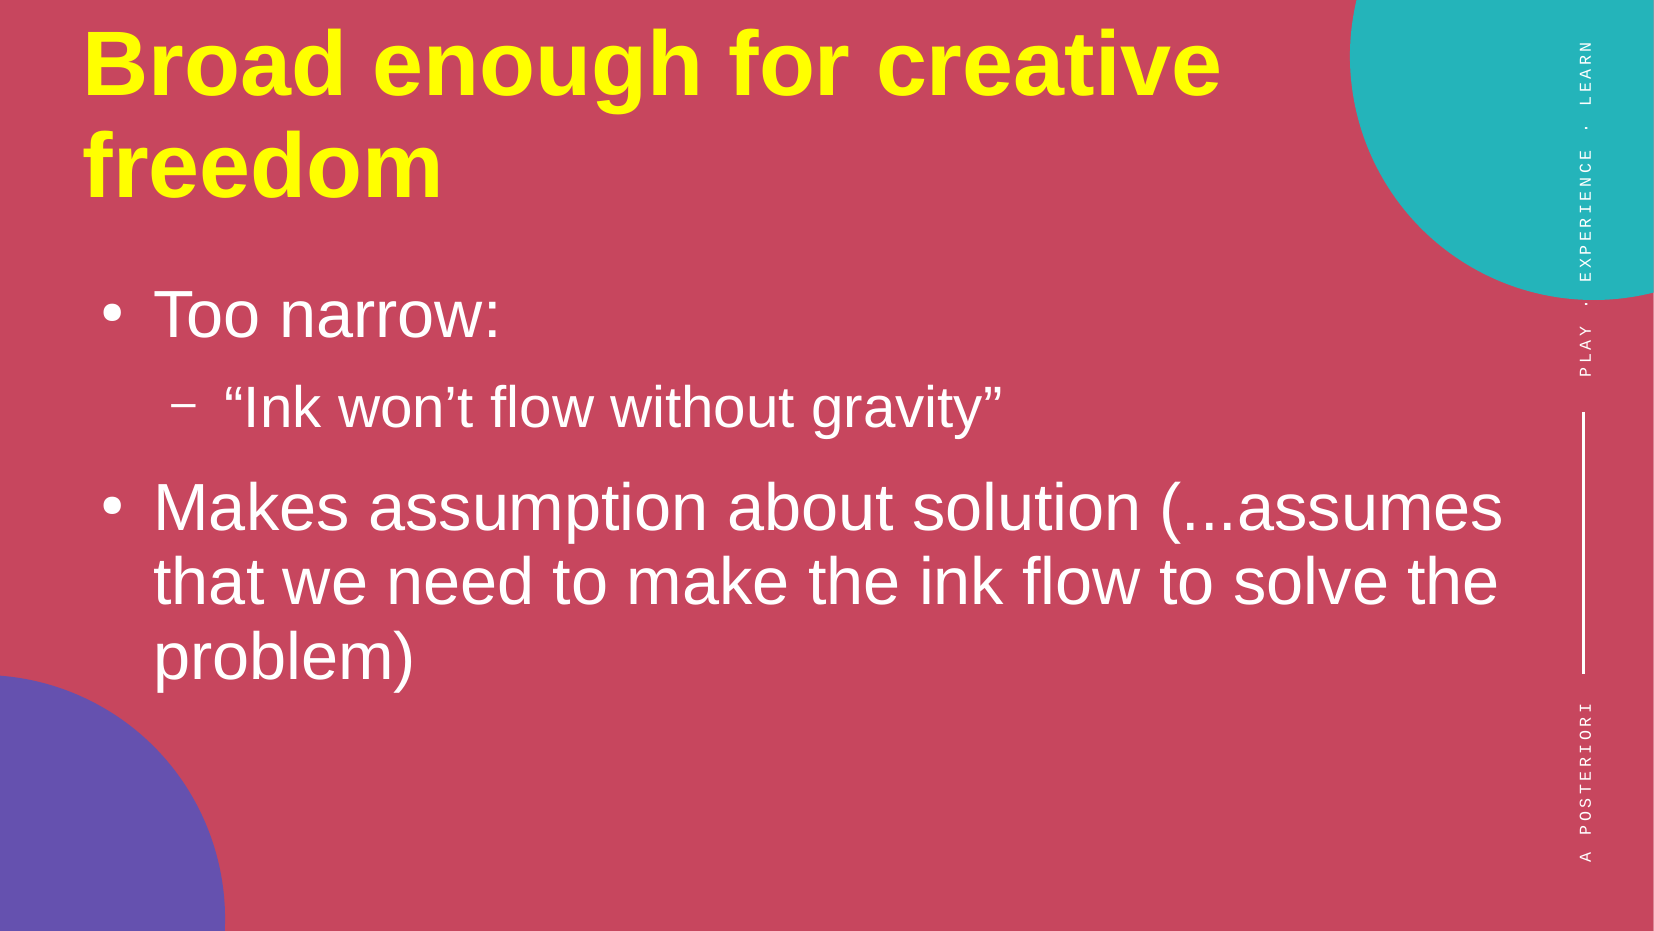

# Broad enough for creative freedom
Too narrow:
“Ink won’t flow without gravity”
Makes assumption about solution (...assumes that we need to make the ink flow to solve the problem)